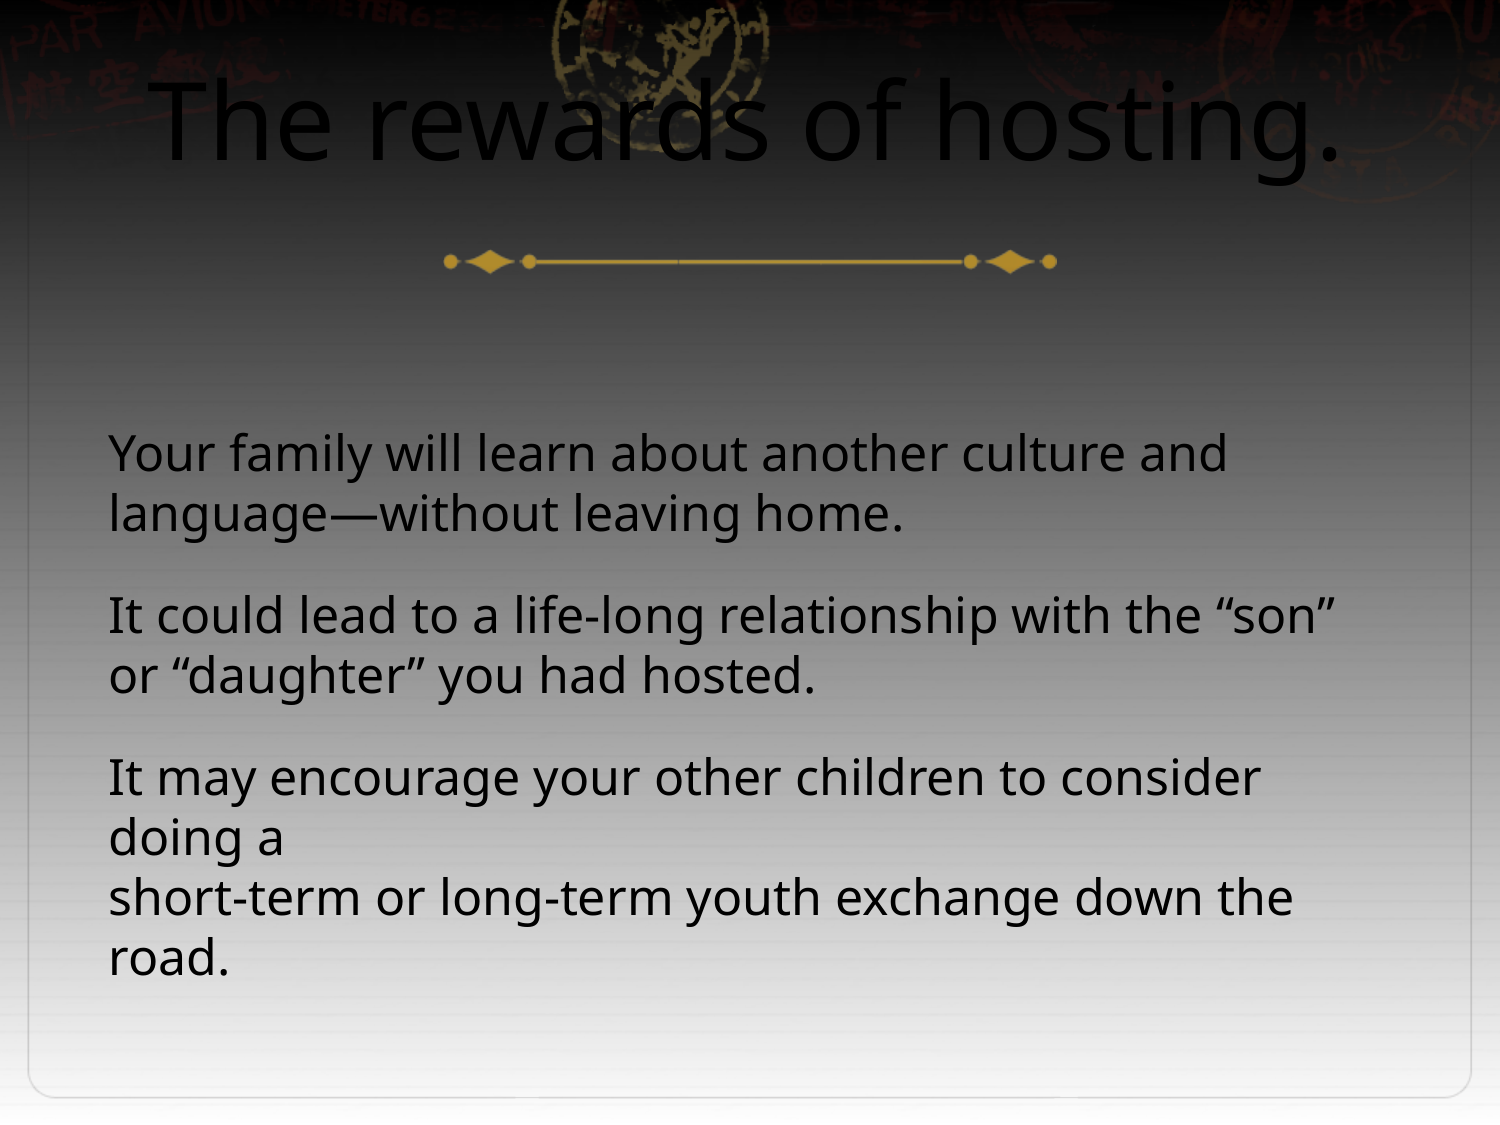

# The rewards of hosting.
Your family will learn about another culture and language—without leaving home.
It could lead to a life-long relationship with the “son” or “daughter” you had hosted.
It may encourage your other children to consider doing a
short-term or long-term youth exchange down the road.